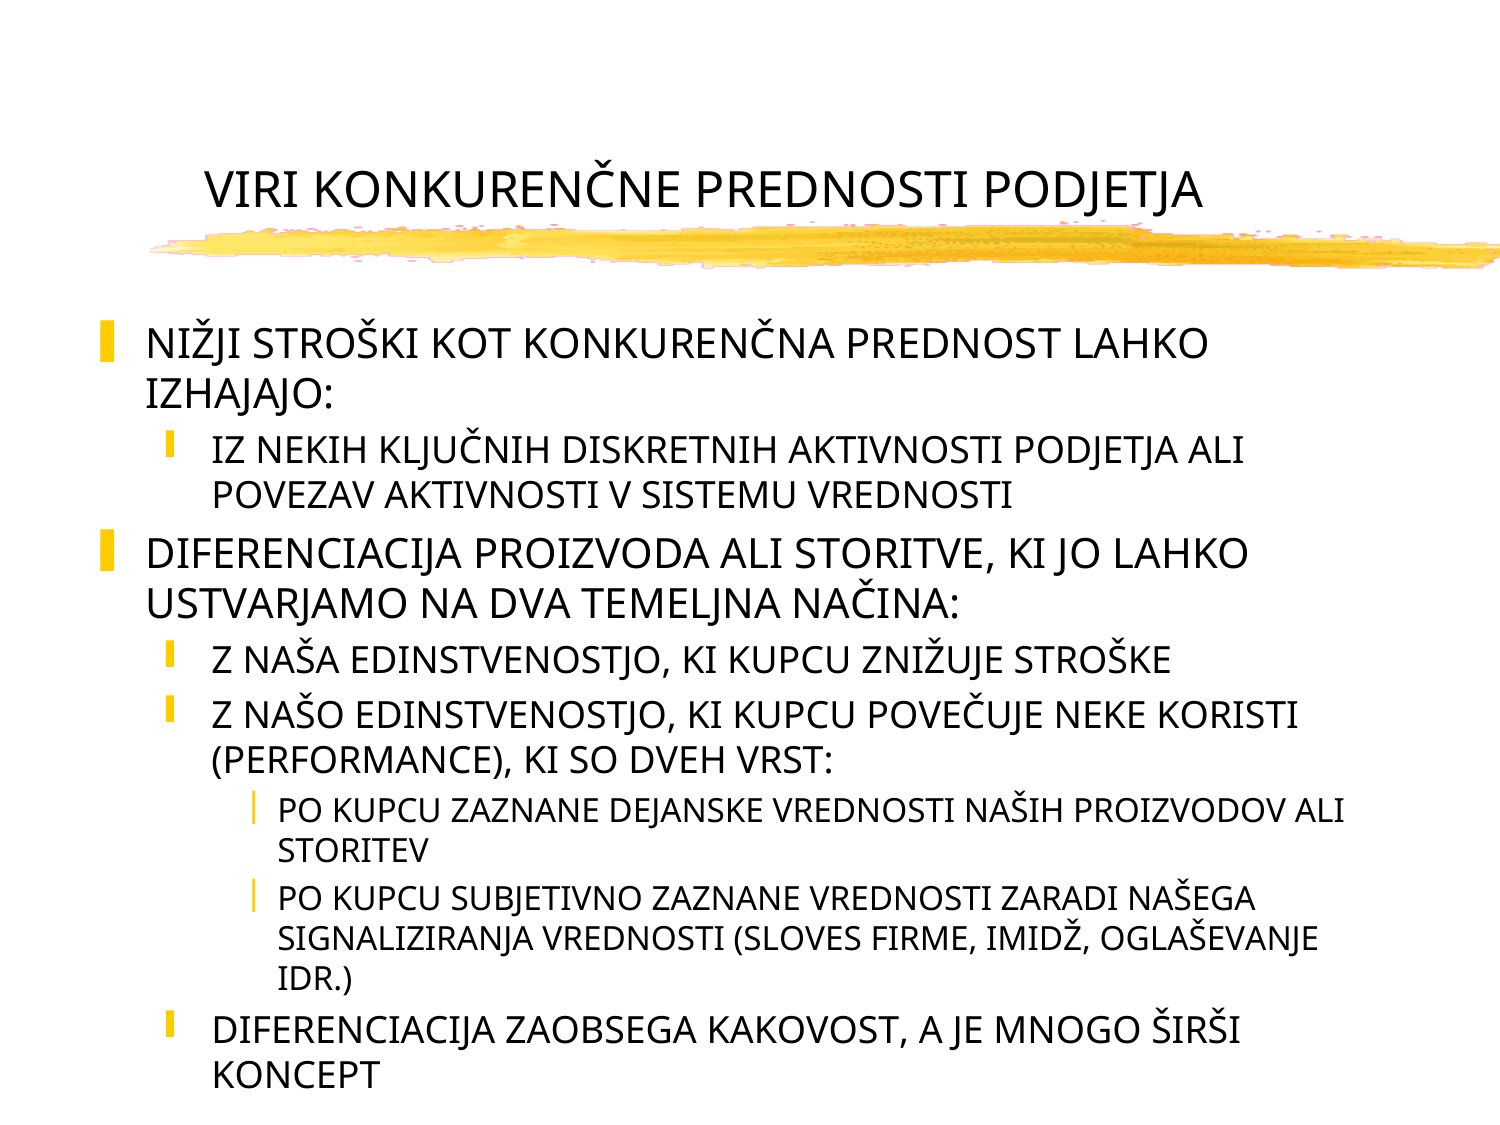

# VIRI KONKURENČNE PREDNOSTI PODJETJA
NIŽJI STROŠKI KOT KONKURENČNA PREDNOST LAHKO IZHAJAJO:
IZ NEKIH KLJUČNIH DISKRETNIH AKTIVNOSTI PODJETJA ALI POVEZAV AKTIVNOSTI V SISTEMU VREDNOSTI
DIFERENCIACIJA PROIZVODA ALI STORITVE, KI JO LAHKO USTVARJAMO NA DVA TEMELJNA NAČINA:
Z NAŠA EDINSTVENOSTJO, KI KUPCU ZNIŽUJE STROŠKE
Z NAŠO EDINSTVENOSTJO, KI KUPCU POVEČUJE NEKE KORISTI (PERFORMANCE), KI SO DVEH VRST:
PO KUPCU ZAZNANE DEJANSKE VREDNOSTI NAŠIH PROIZVODOV ALI STORITEV
PO KUPCU SUBJETIVNO ZAZNANE VREDNOSTI ZARADI NAŠEGA SIGNALIZIRANJA VREDNOSTI (SLOVES FIRME, IMIDŽ, OGLAŠEVANJE IDR.)
DIFERENCIACIJA ZAOBSEGA KAKOVOST, A JE MNOGO ŠIRŠI KONCEPT